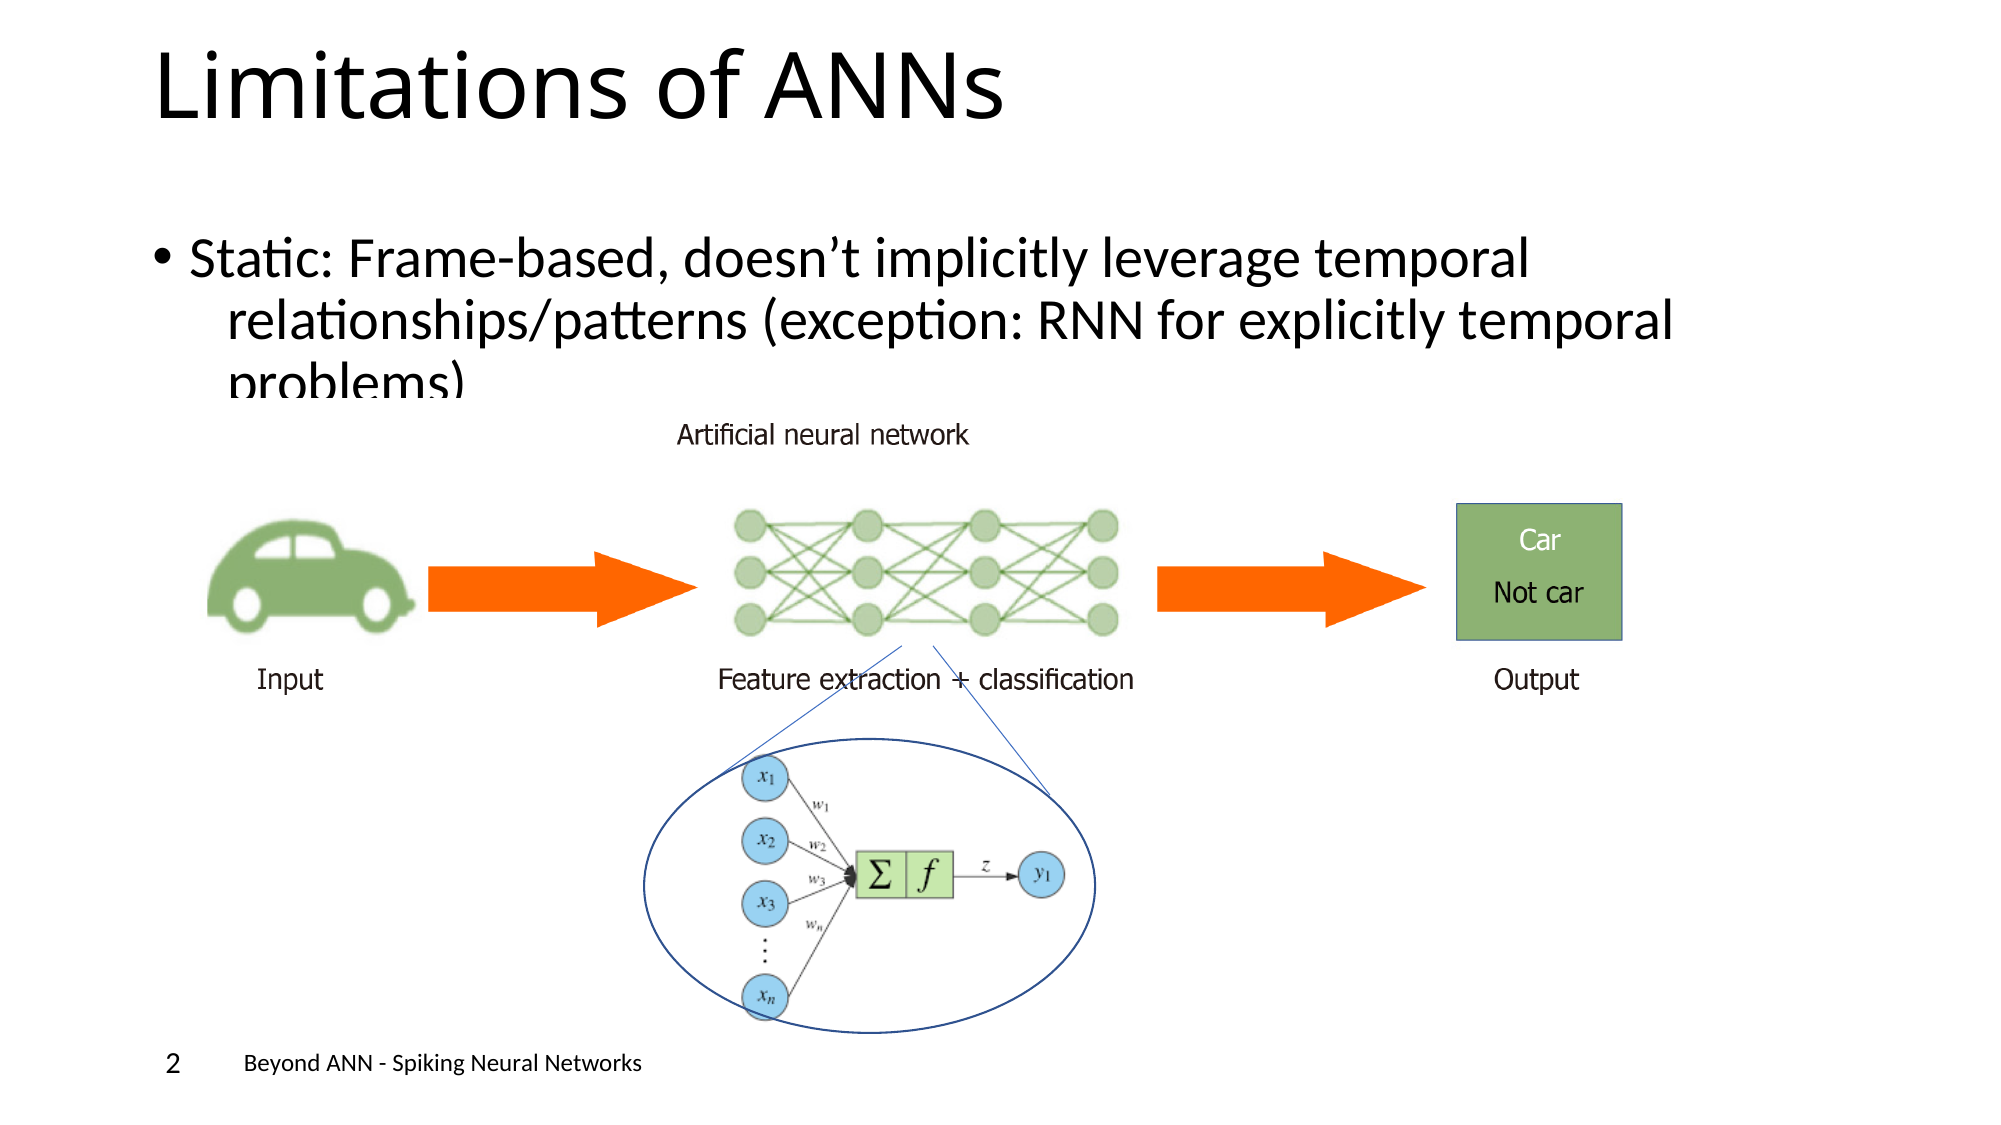

# Limitations of ANNs
Static: Frame-based, doesn’t implicitly leverage temporal relationships/patterns (exception: RNN for explicitly temporal problems)
Beyond ANN - Spiking Neural Networks
2